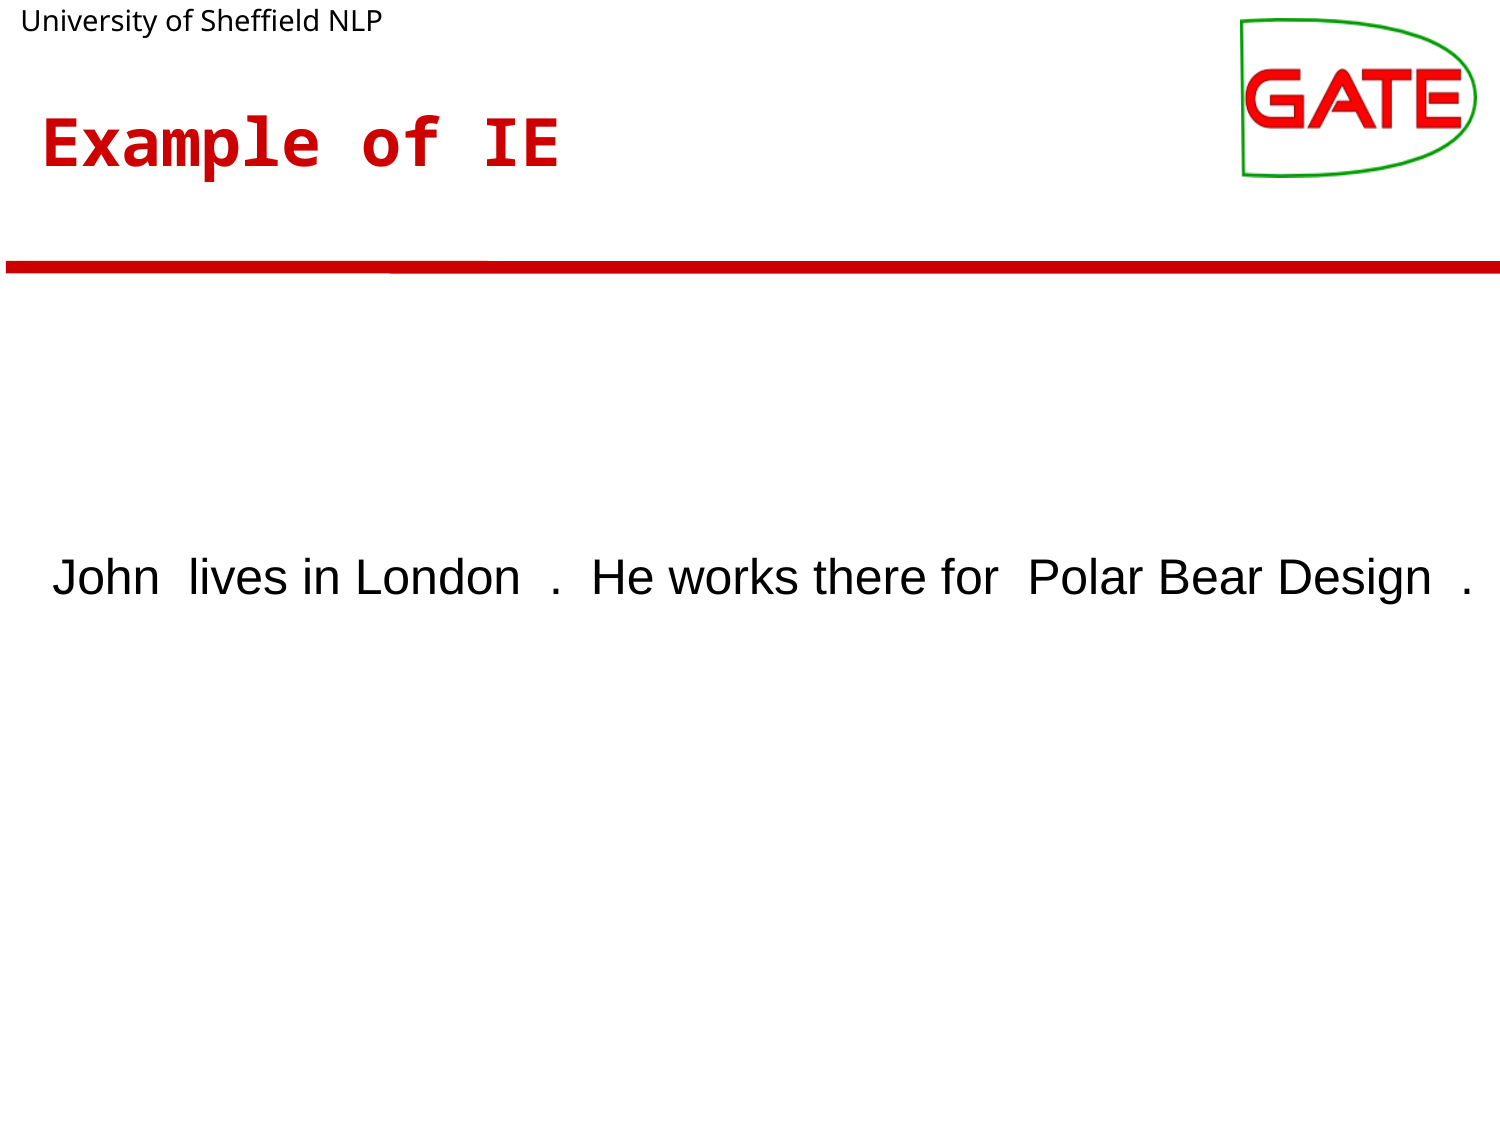

Example of IE
John lives in London . He works there for Polar Bear Design .